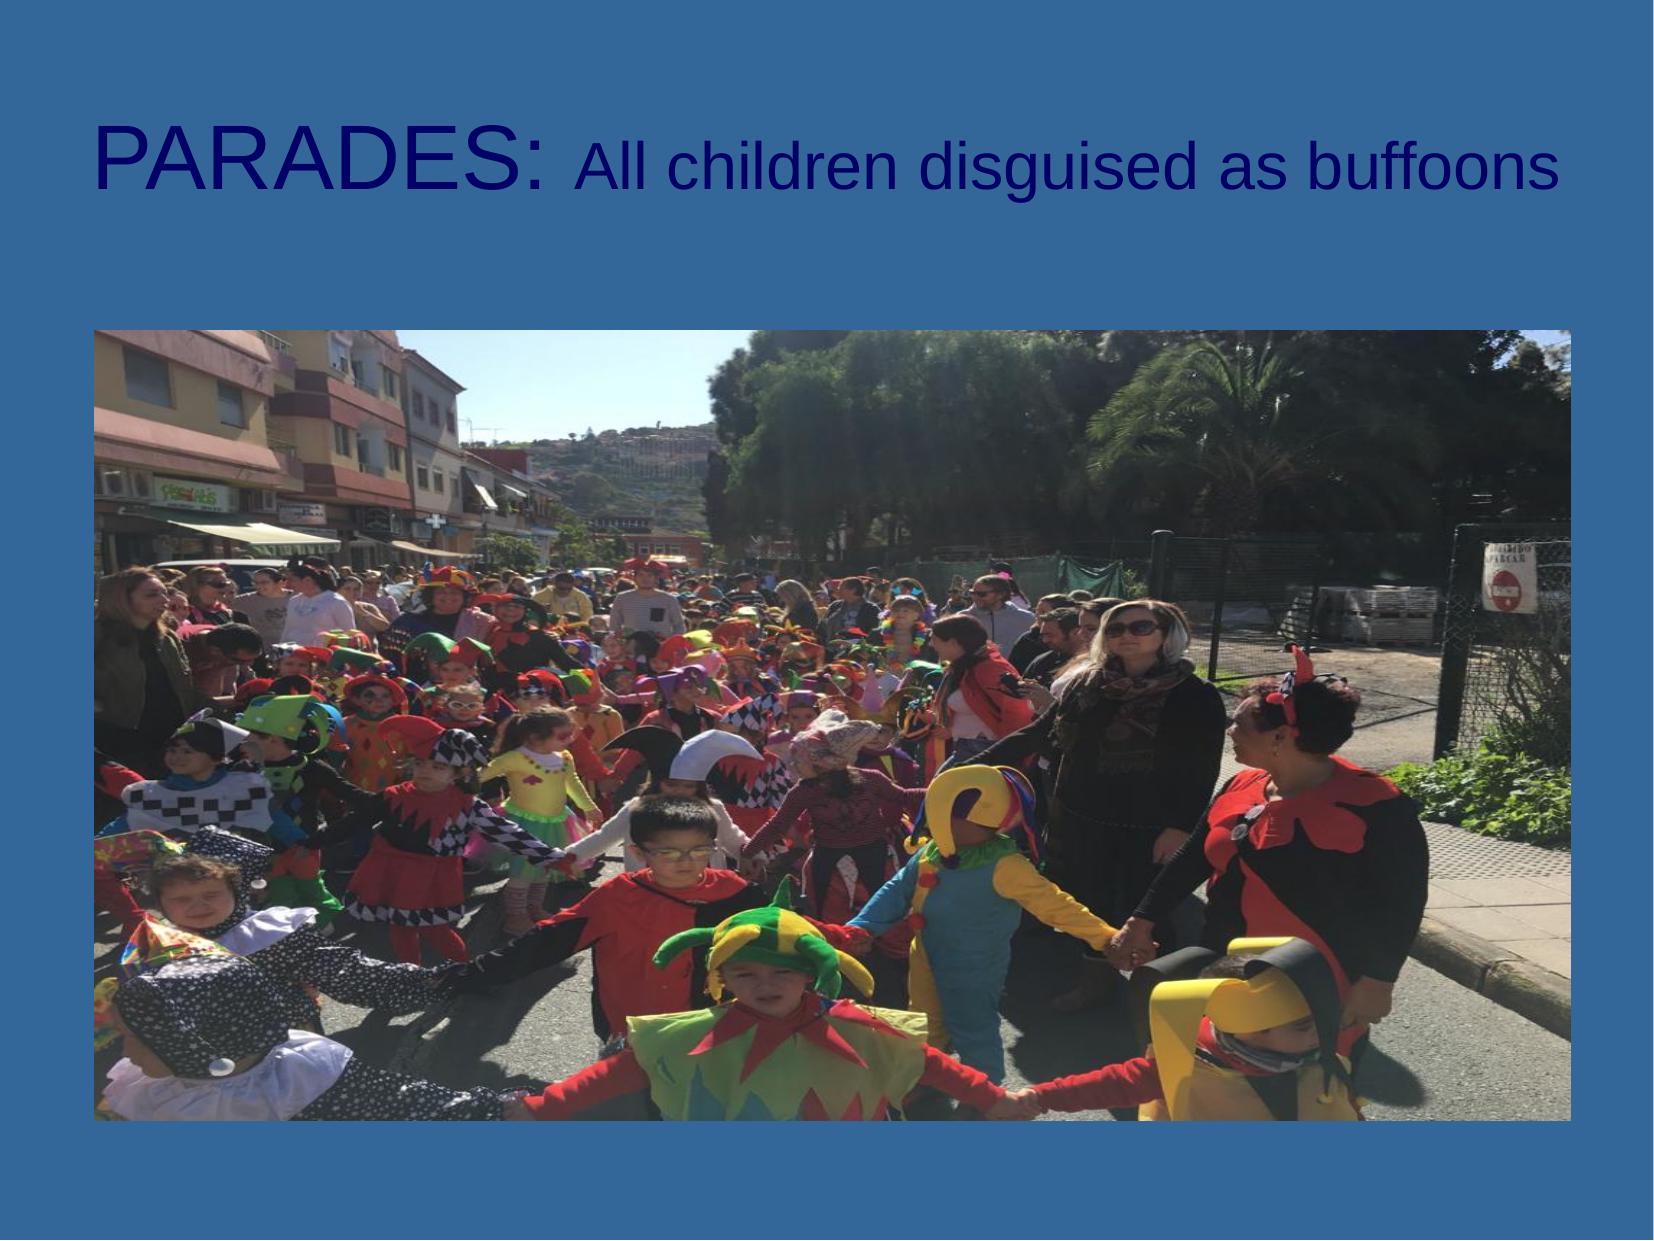

# PARADES: All children disguised as buffoons